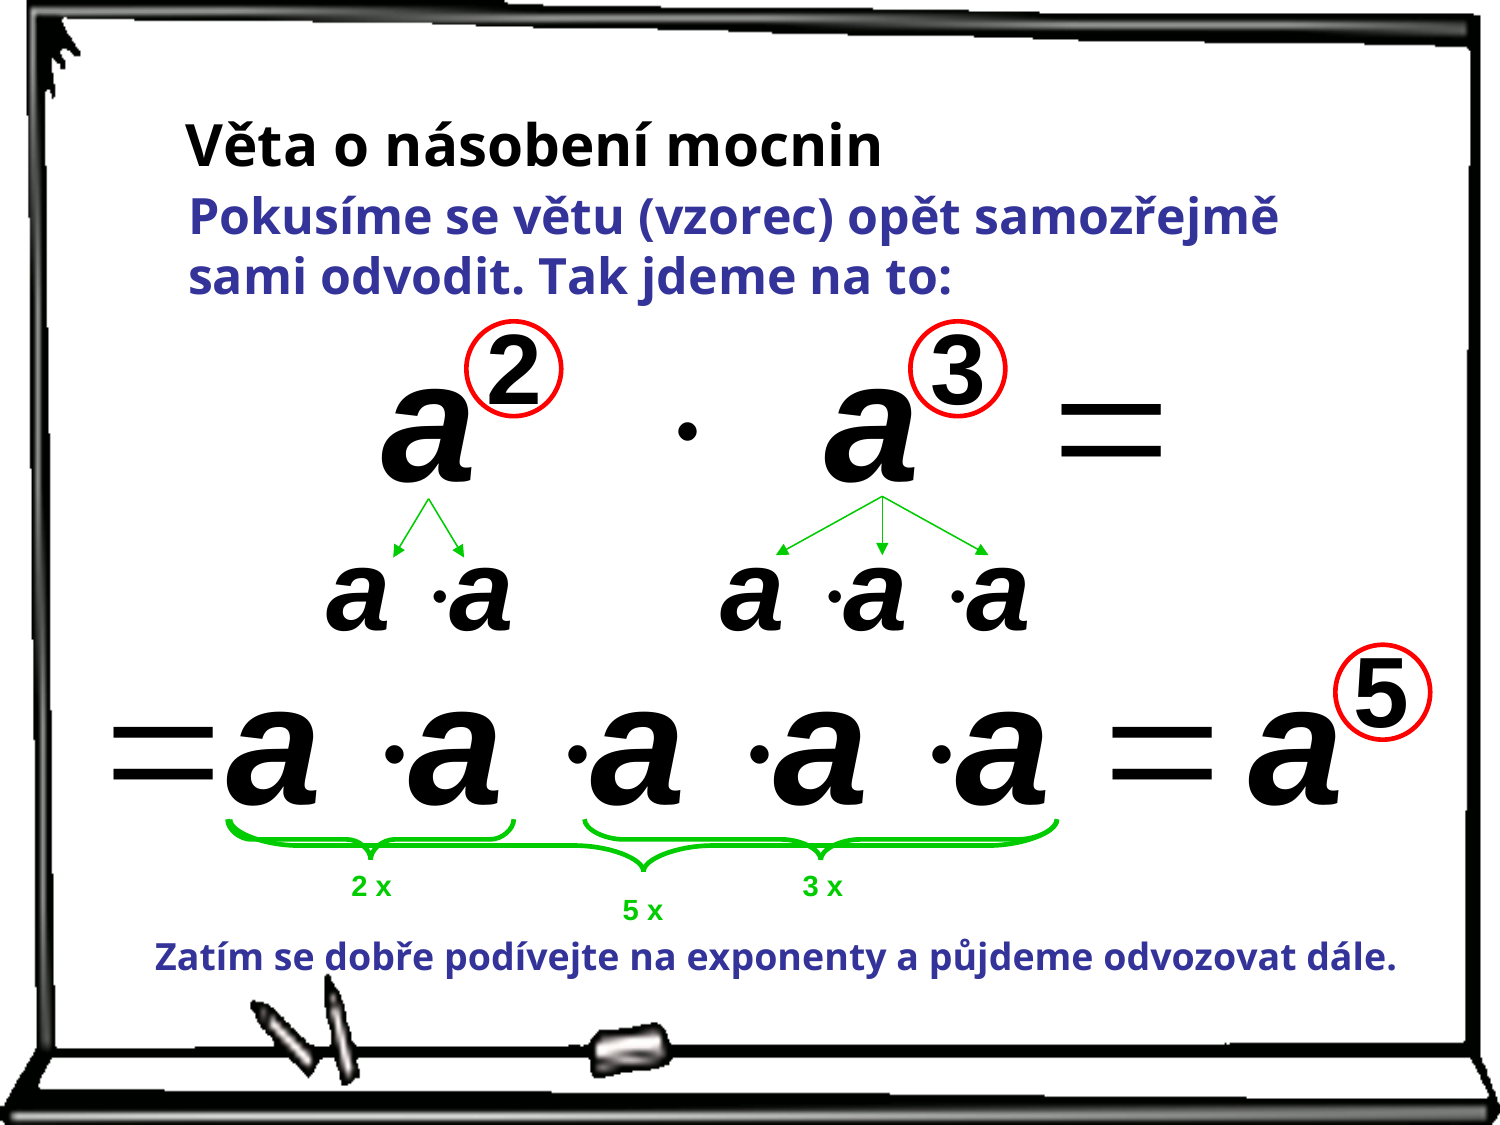

Věta o násobení mocnin
Pokusíme se větu (vzorec) opět samozřejmě sami odvodit. Tak jdeme na to:
2 x
3 x
5 x
Zatím se dobře podívejte na exponenty a půjdeme odvozovat dále.